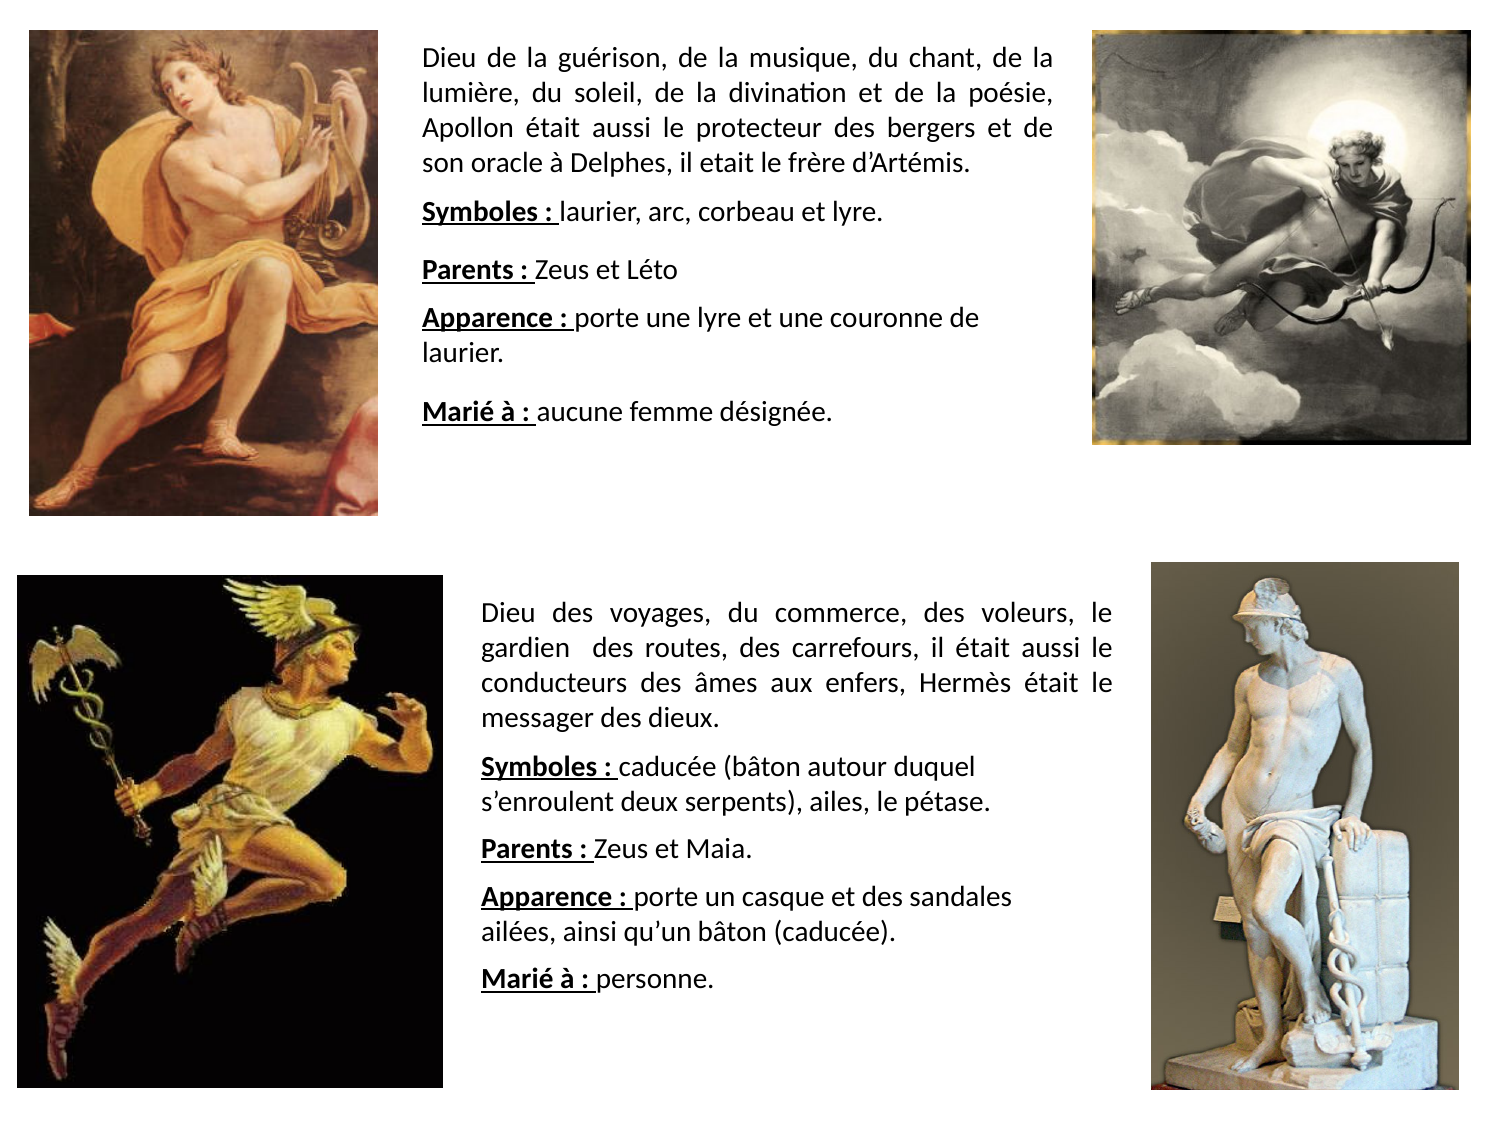

Dieu de la guérison, de la musique, du chant, de la lumière, du soleil, de la divination et de la poésie, Apollon était aussi le protecteur des bergers et de son oracle à Delphes, il etait le frère d’Artémis.
Symboles : laurier, arc, corbeau et lyre.
Parents : Zeus et Léto
Apparence : porte une lyre et une couronne de laurier.
Marié à : aucune femme désignée.
Dieu des voyages, du commerce, des voleurs, le gardien des routes, des carrefours, il était aussi le conducteurs des âmes aux enfers, Hermès était le messager des dieux.
Symboles : caducée (bâton autour duquel s’enroulent deux serpents), ailes, le pétase.
Parents : Zeus et Maia.
Apparence : porte un casque et des sandales ailées, ainsi qu’un bâton (caducée).
Marié à : personne.